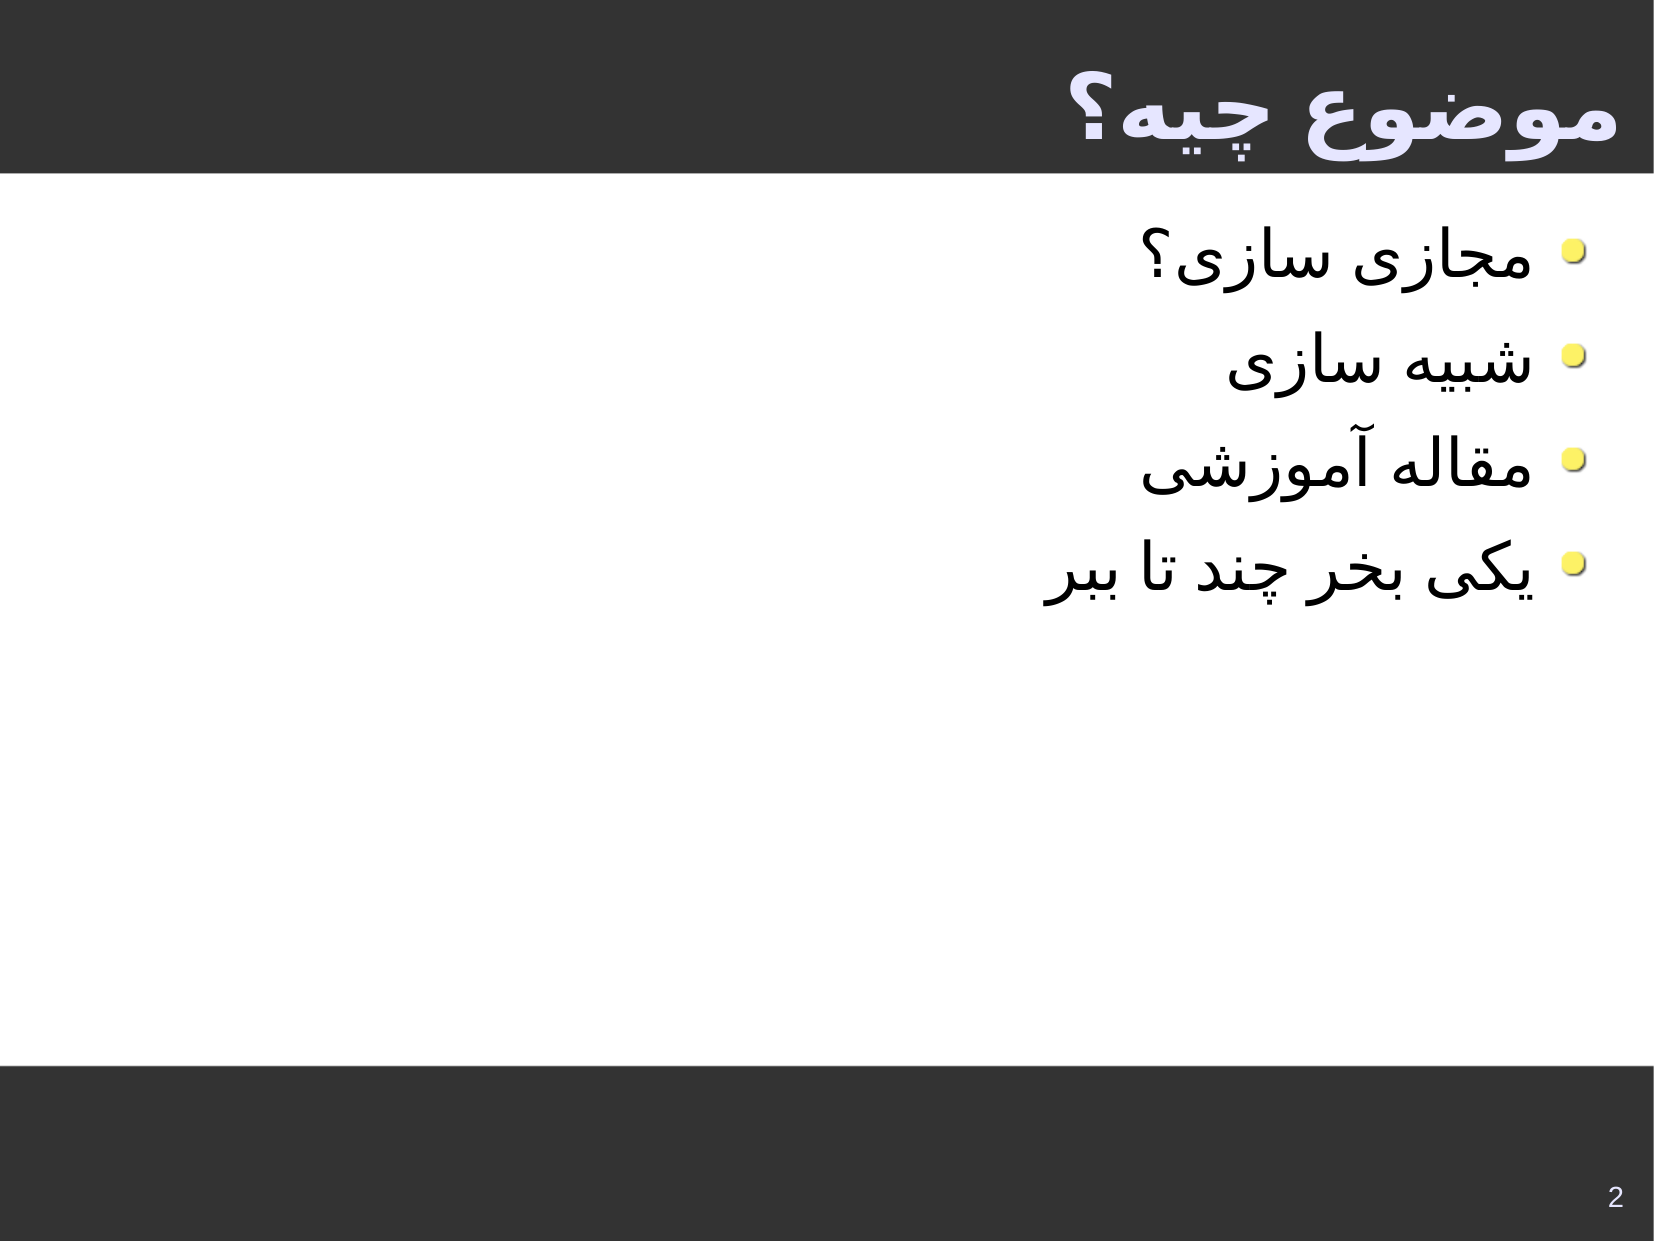

# موضوع چیه؟
مجازی سازی؟
شبیه سازی
مقاله آموزشی
یکی بخر چند تا ببر
2